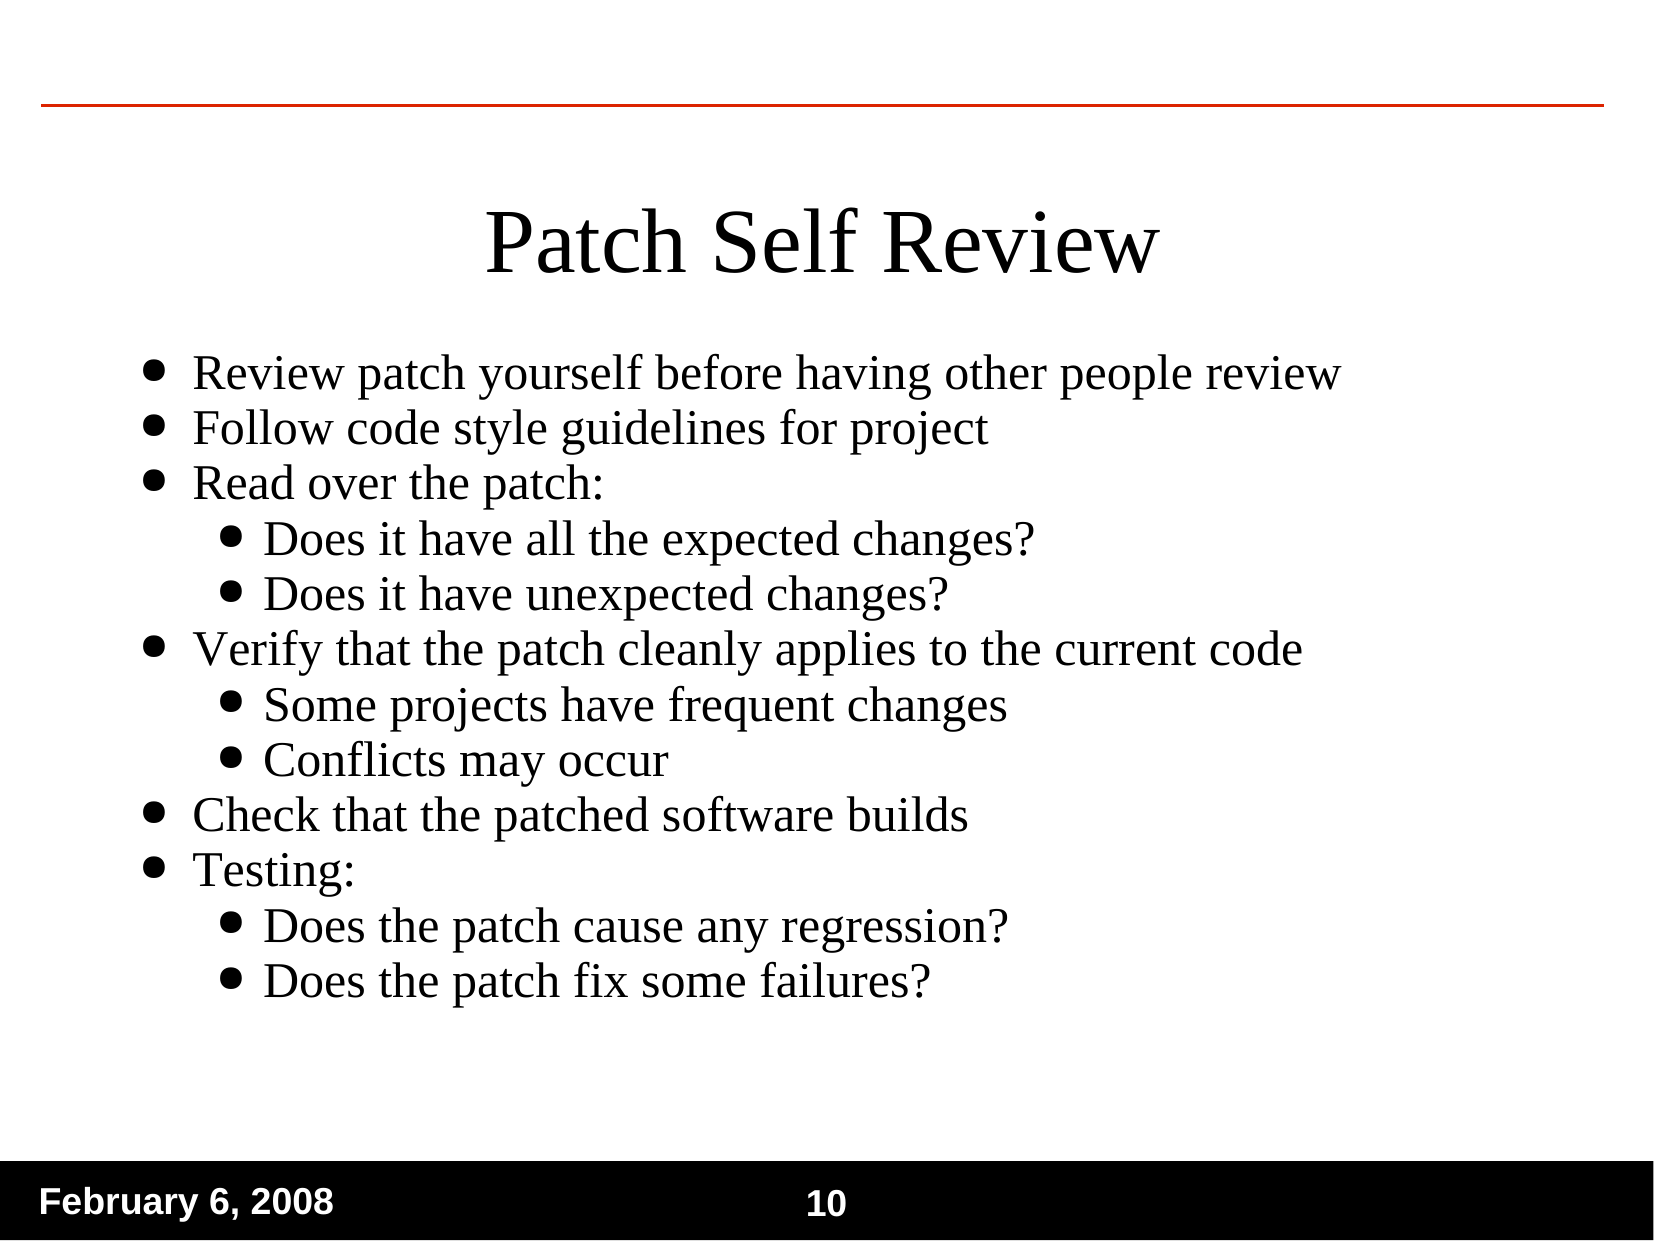

# Patch Self Review
Review patch yourself before having other people review
Follow code style guidelines for project
Read over the patch:
Does it have all the expected changes?
Does it have unexpected changes?
Verify that the patch cleanly applies to the current code
Some projects have frequent changes
Conflicts may occur
Check that the patched software builds
Testing:
Does the patch cause any regression?
Does the patch fix some failures?